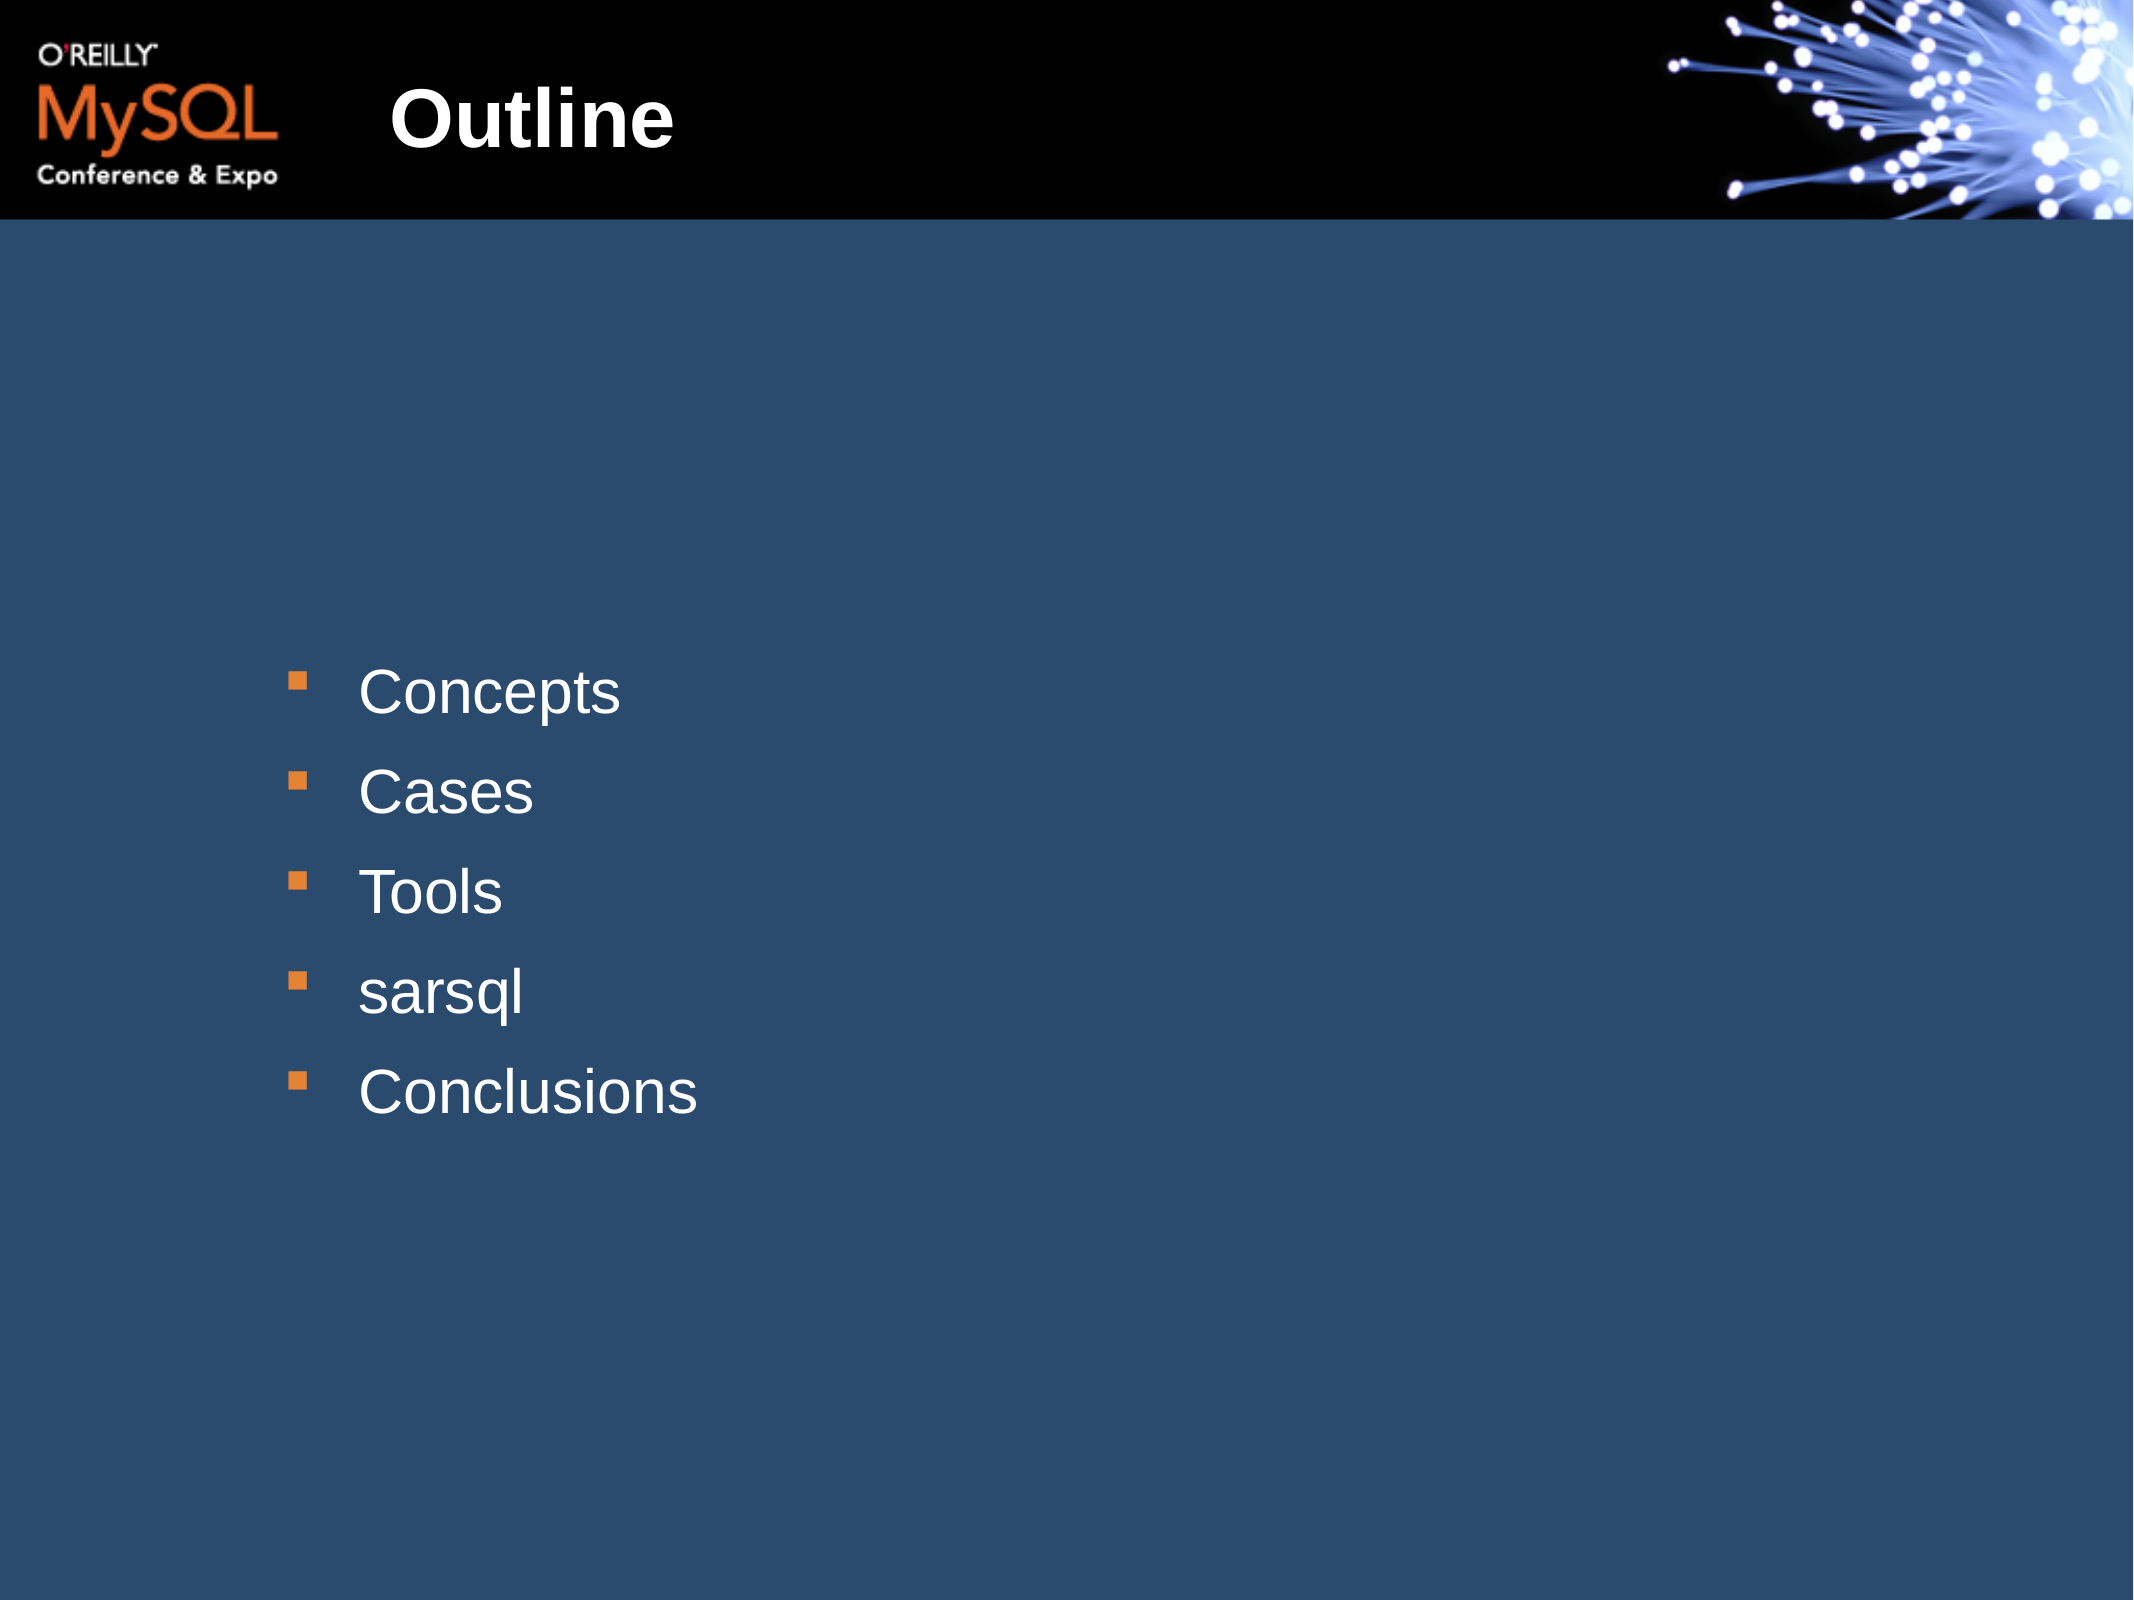

# Outline
Concepts
Cases
Tools
sarsql
Conclusions